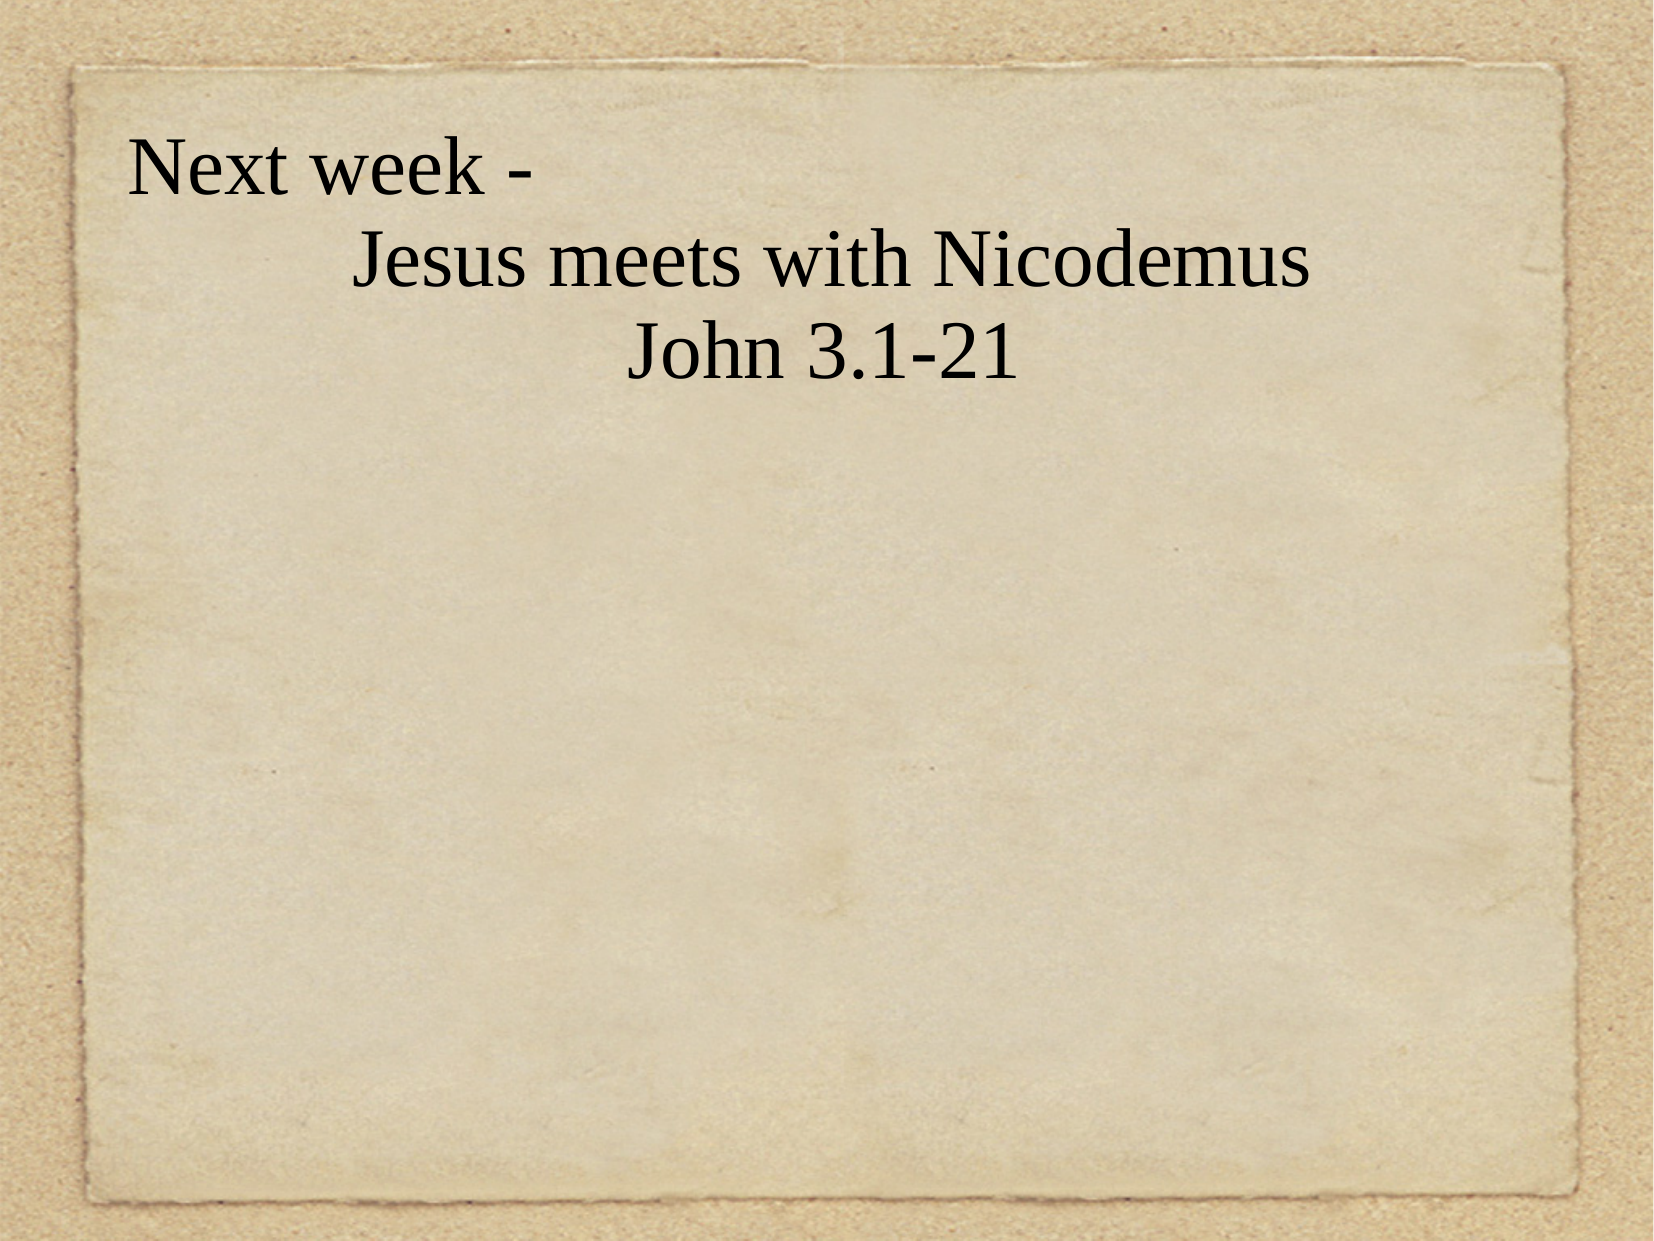

Next week -
			Jesus meets with Nicodemus
John 3.1-21